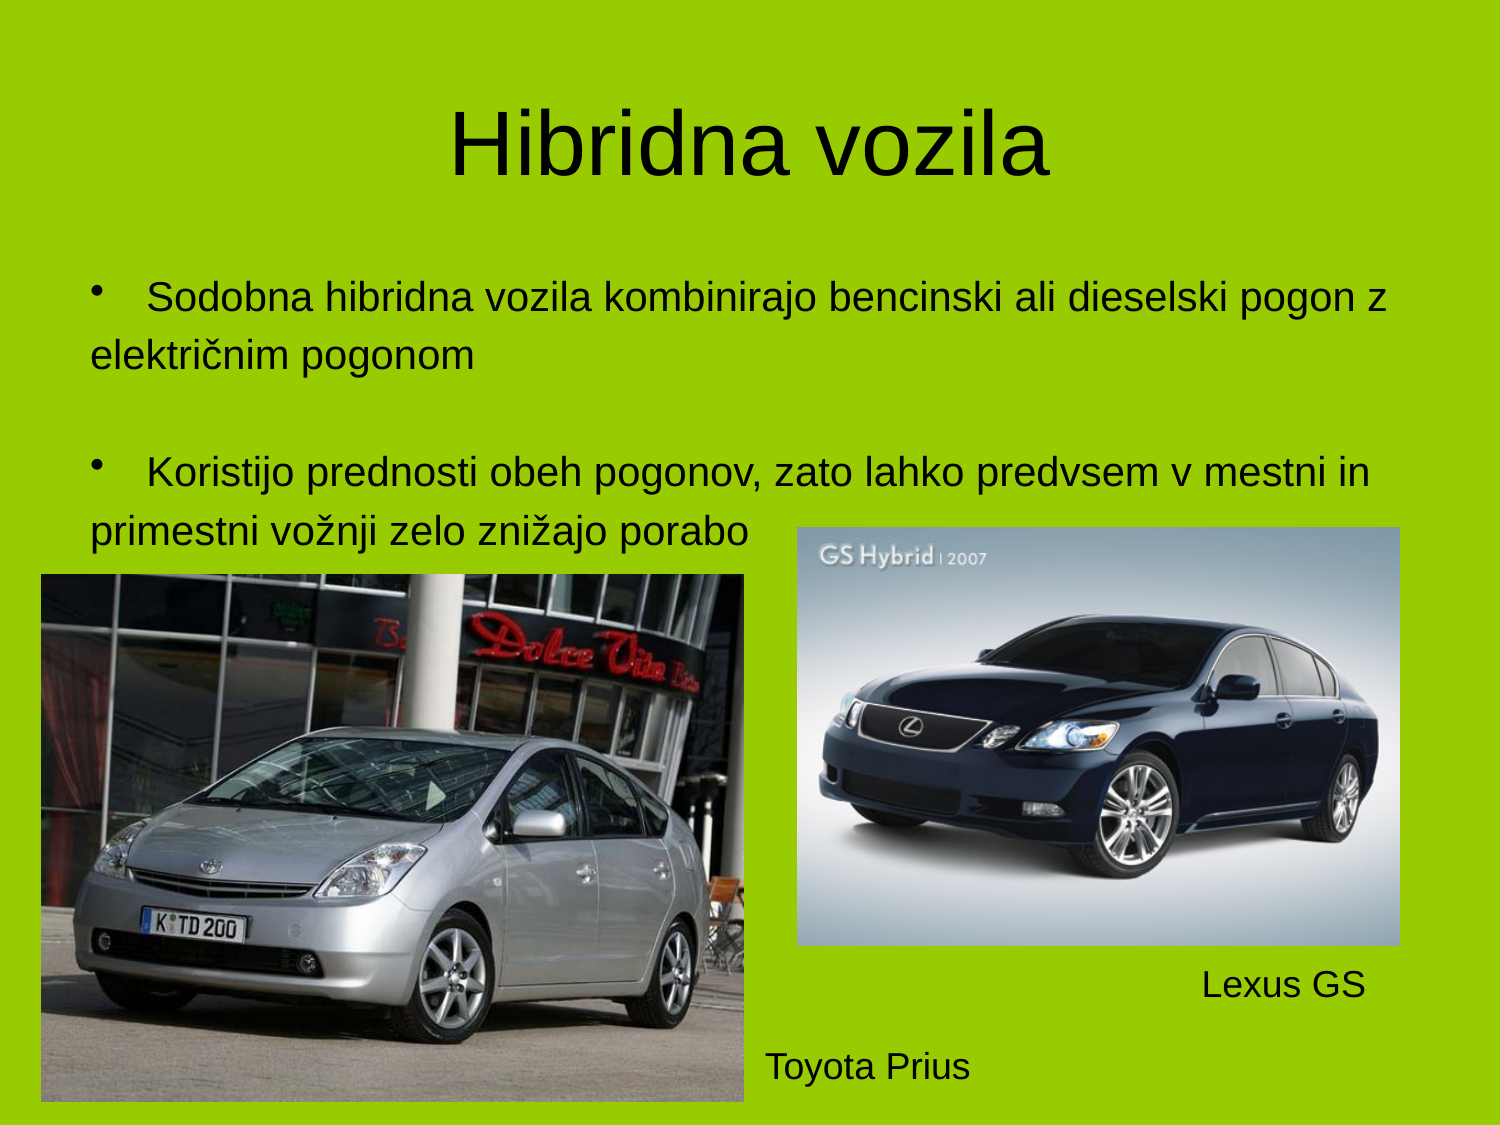

# Hibridna vozila
Sodobna hibridna vozila kombinirajo bencinski ali dieselski pogon z
električnim pogonom
Koristijo prednosti obeh pogonov, zato lahko predvsem v mestni in
primestni vožnji zelo znižajo porabo
Lexus GS
Toyota Prius